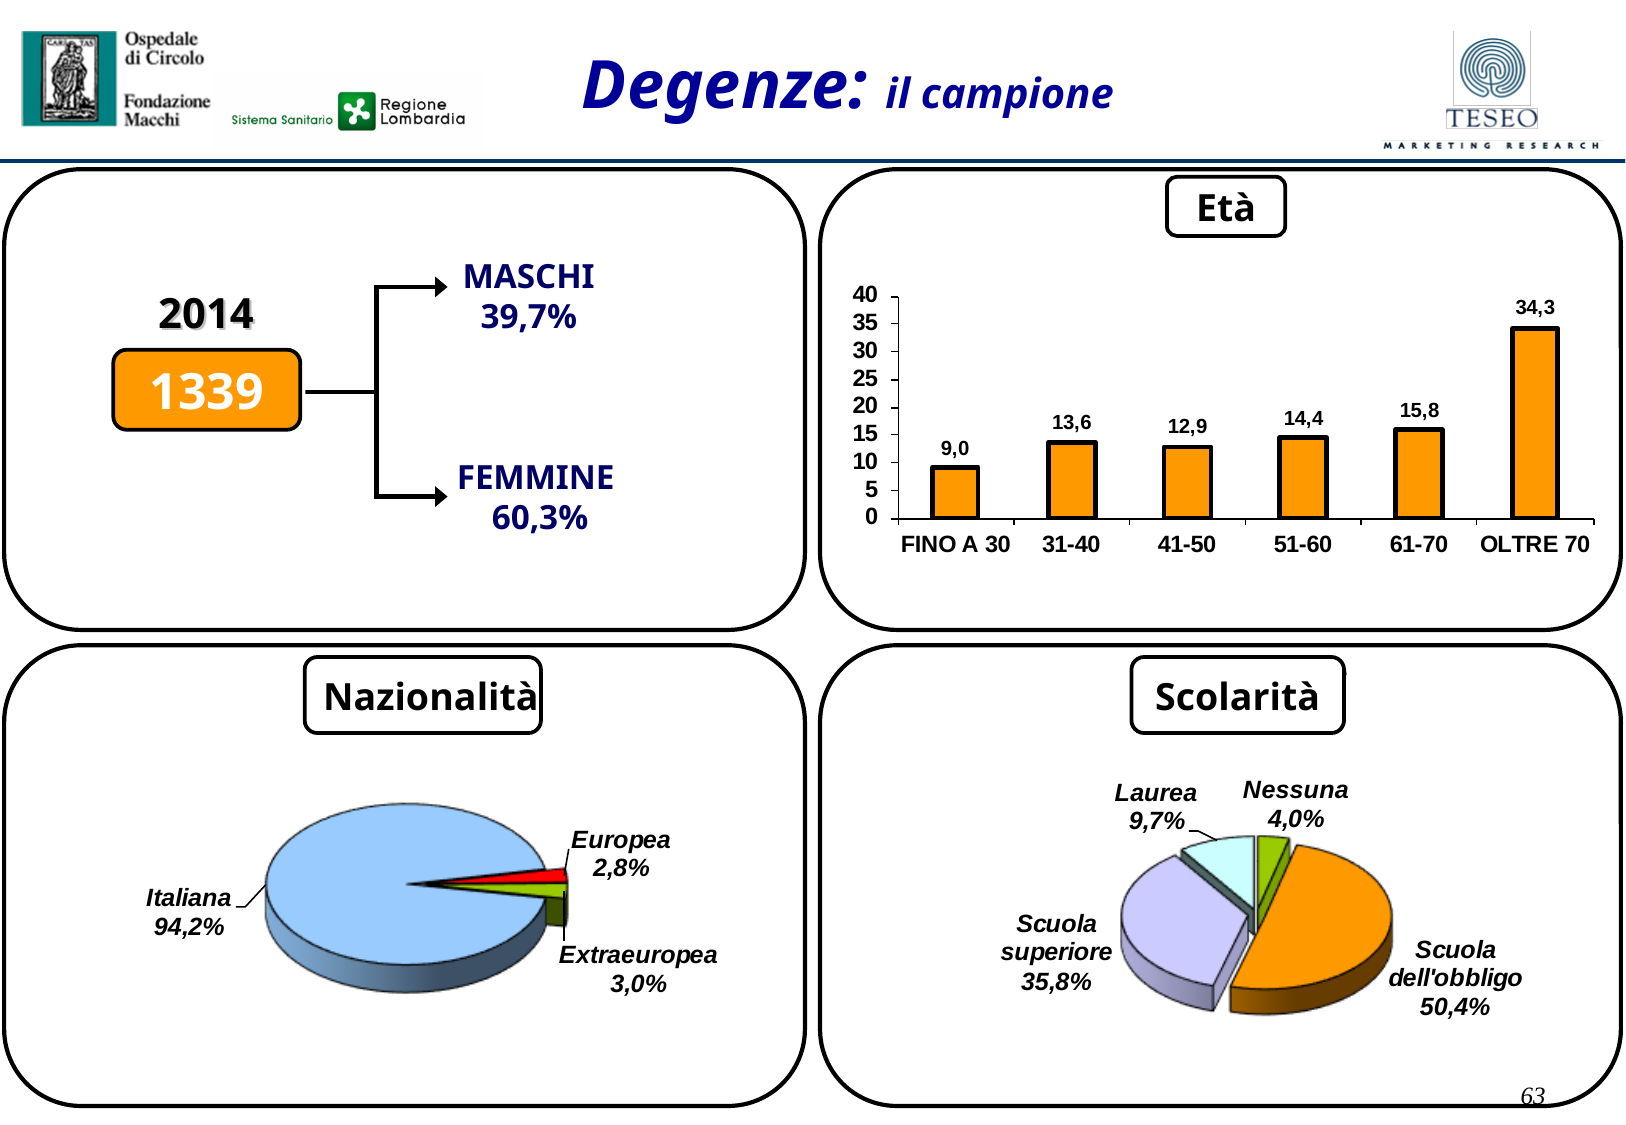

Degenze: il campione
Età
MASCHI
39,7%
2014
1339
FEMMINE
60,3%
Nazionalità
Scolarità